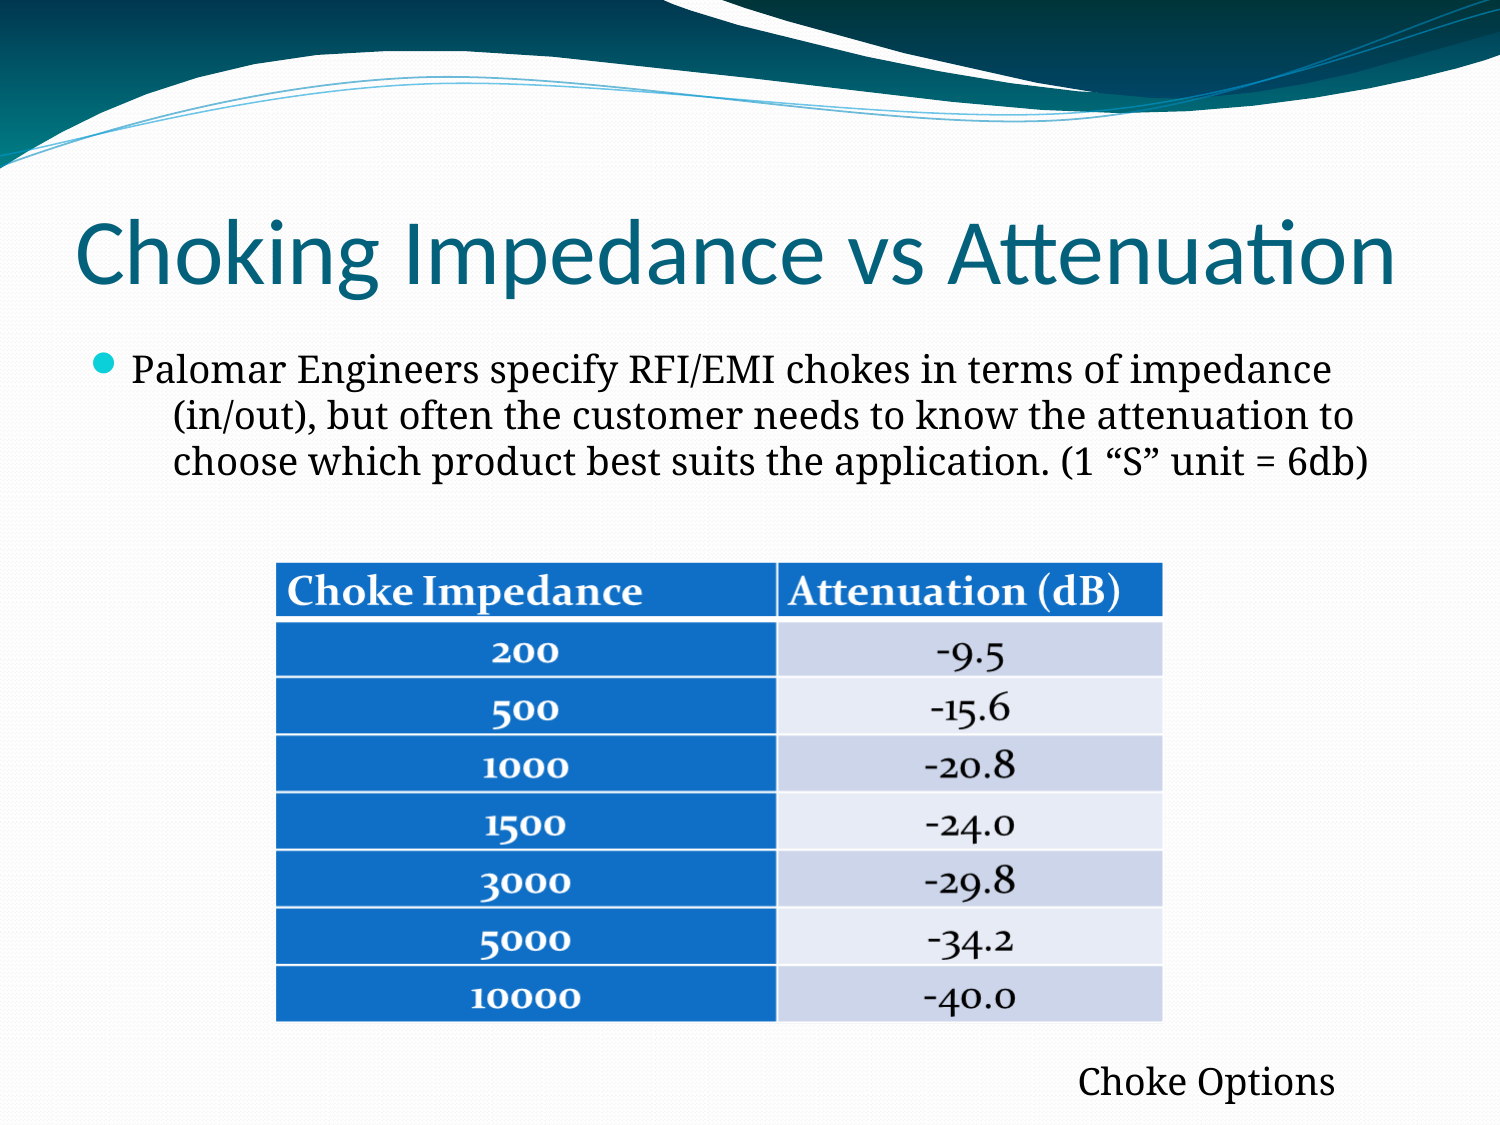

# Choking Impedance vs Attenuation
Palomar Engineers specify RFI/EMI chokes in terms of impedance (in/out), but often the customer needs to know the attenuation to choose which product best suits the application. (1 “S” unit = 6db)
Choke Options